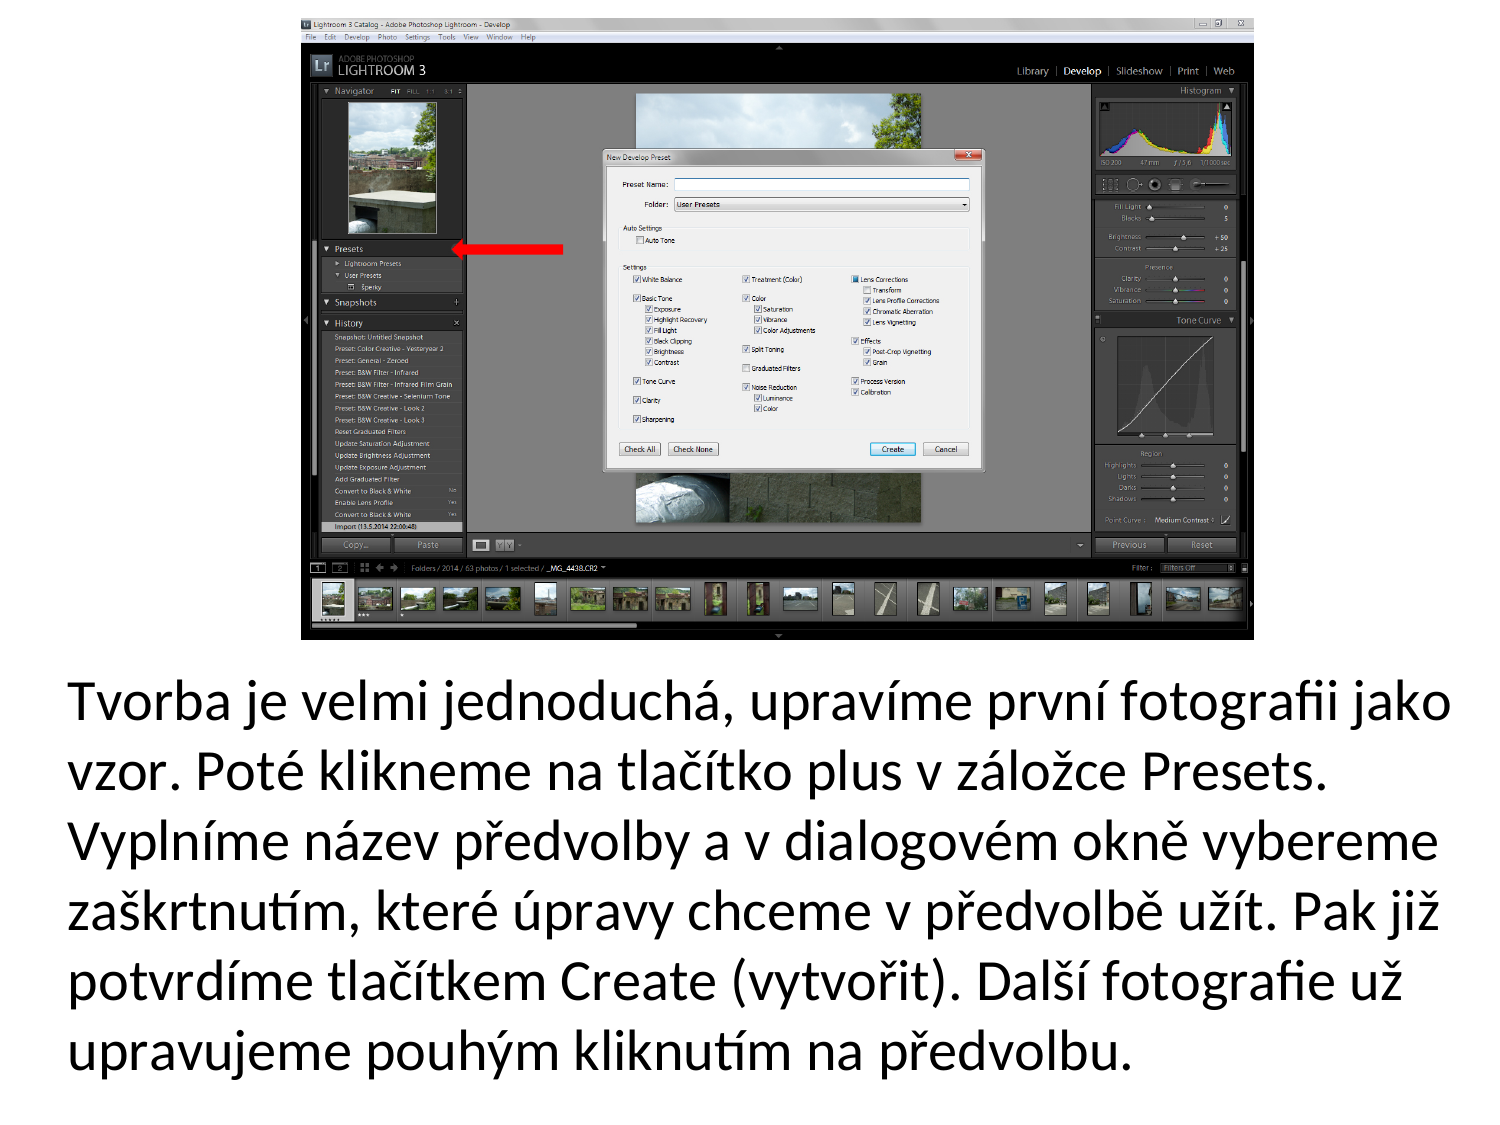

Tvorba je velmi jednoduchá, upravíme první fotografii jako vzor. Poté klikneme na tlačítko plus v záložce Presets. Vyplníme název předvolby a v dialogovém okně vybereme zaškrtnutím, které úpravy chceme v předvolbě užít. Pak již potvrdíme tlačítkem Create (vytvořit). Další fotografie už upravujeme pouhým kliknutím na předvolbu.